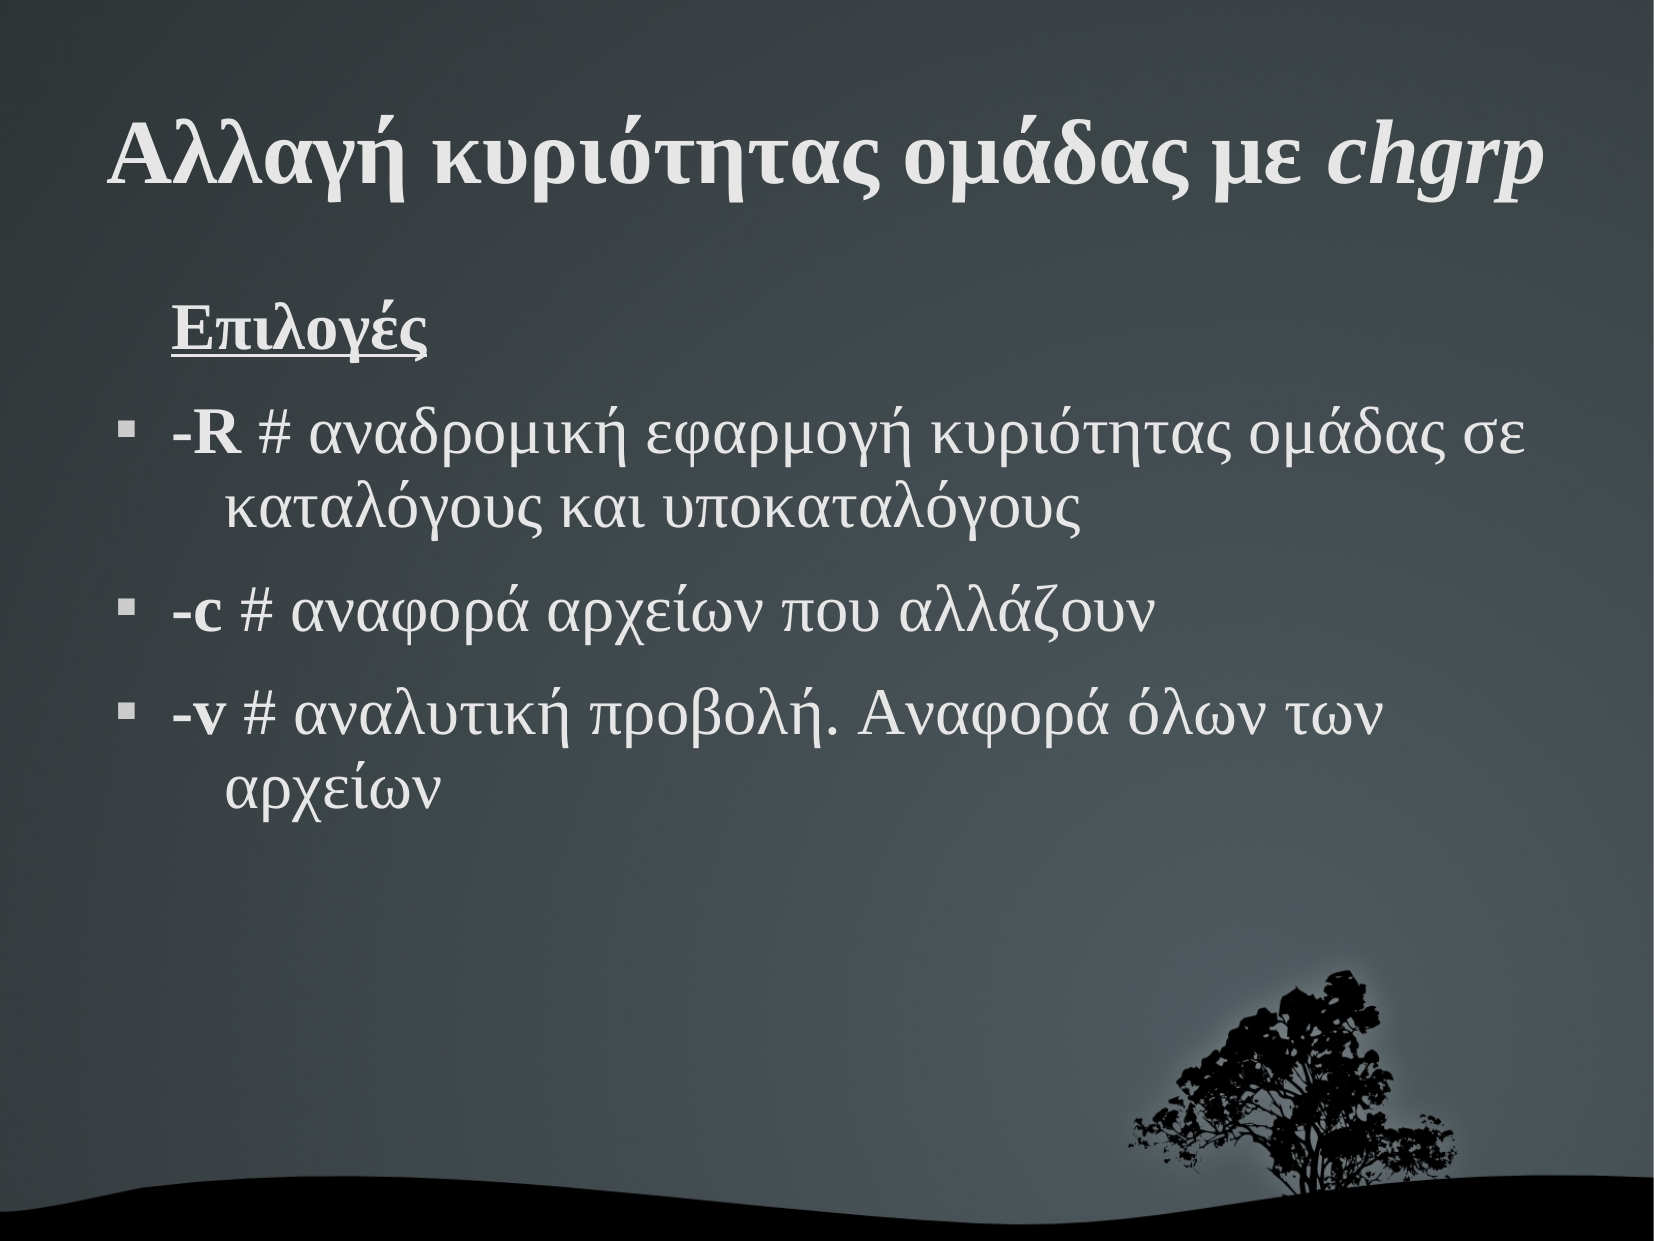

Αλλαγή κυριότητας ομάδας με chgrp
# Επιλογές
-R # αναδρομική εφαρμογή κυριότητας ομάδας σε καταλόγους και υποκαταλόγους
-c # αναφορά αρχείων που αλλάζουν
-v # αναλυτική προβολή. Αναφορά όλων των αρχείων